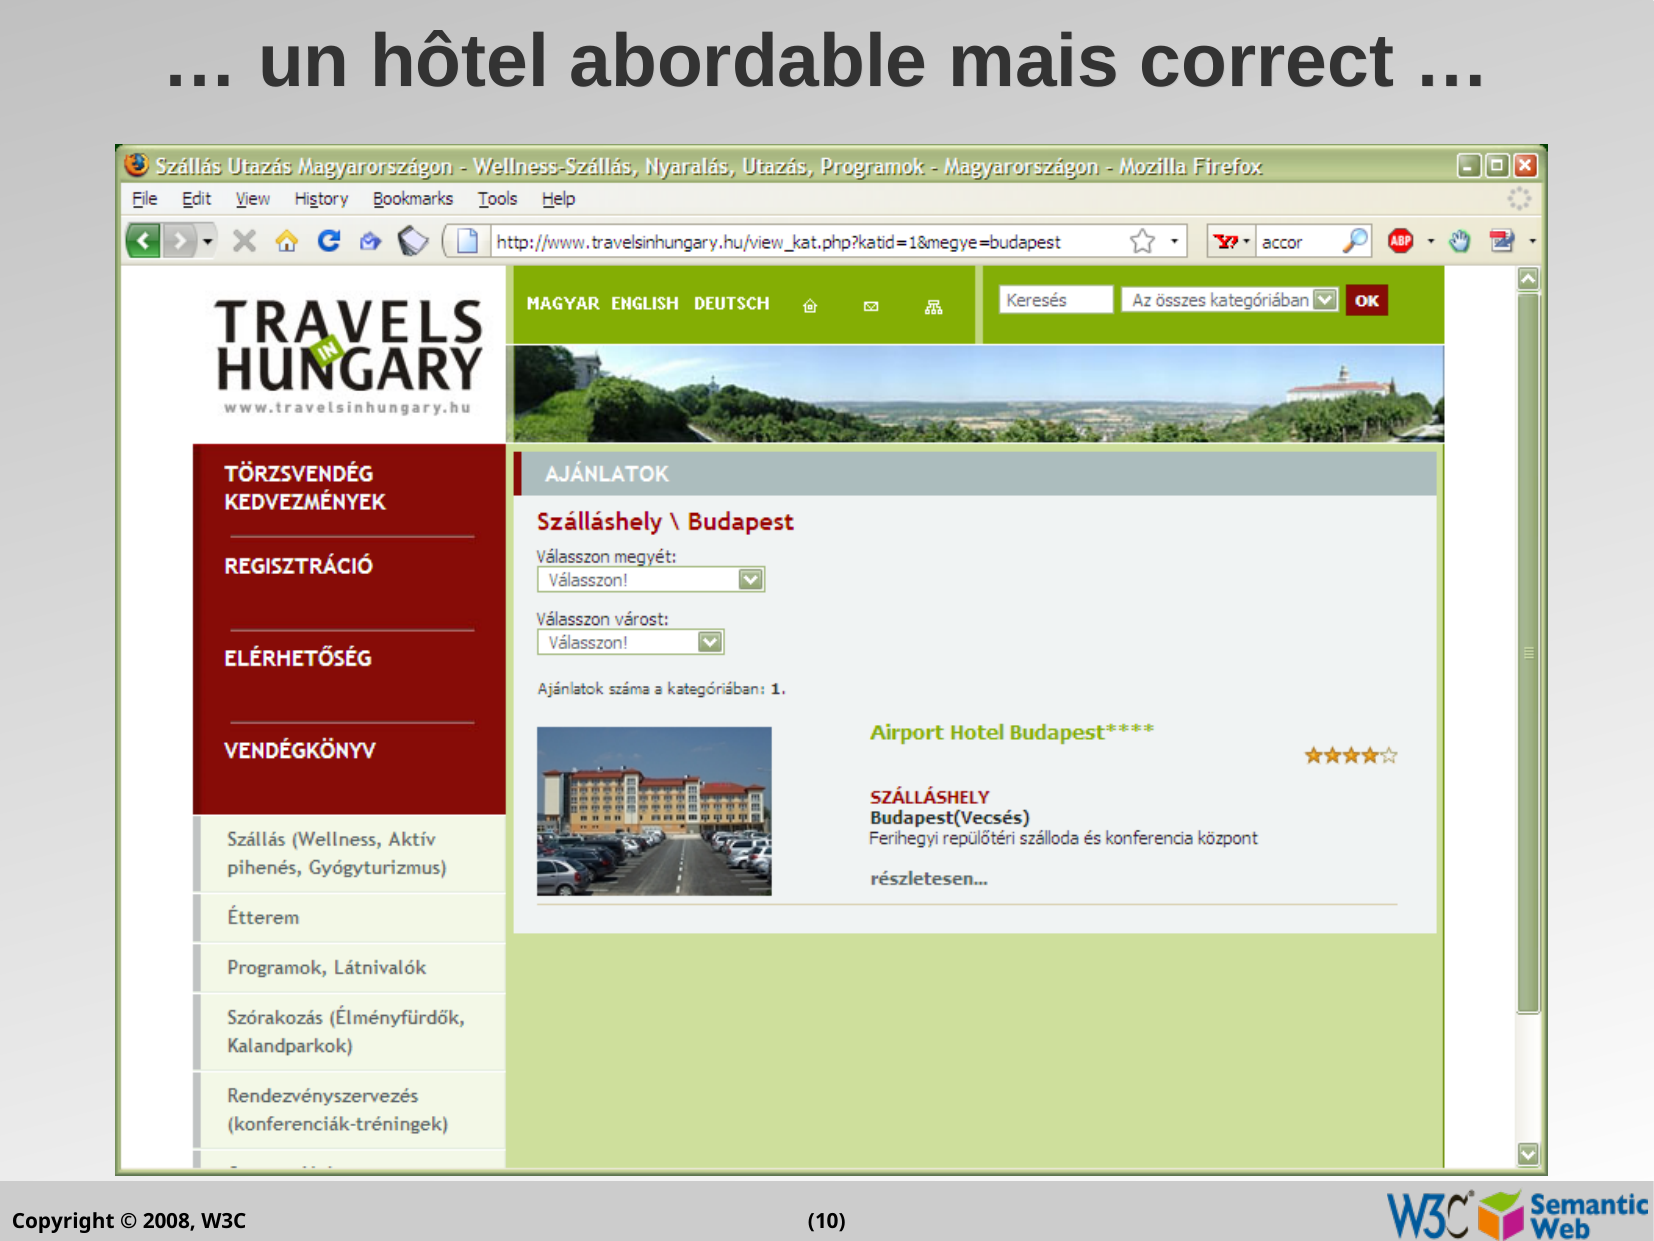

# … un hôtel abordable mais correct …